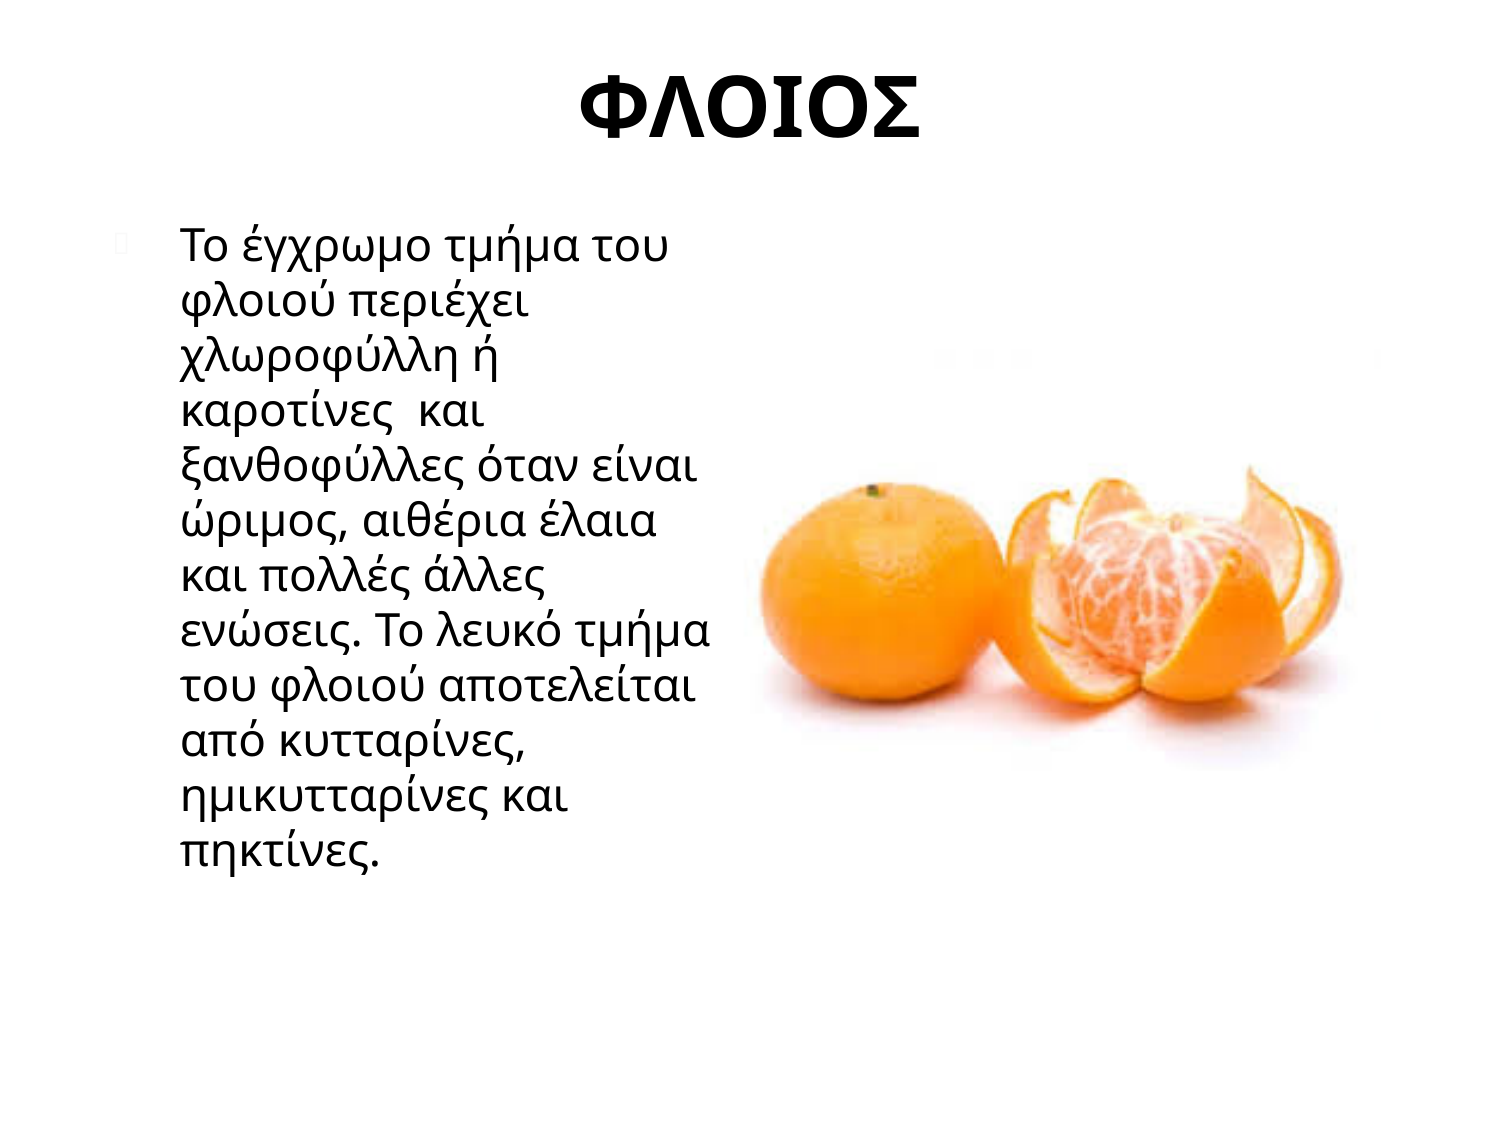

# ΦΛΟΙΟΣ
Το έγχρωμο τμήμα του φλοιού περιέχει χλωροφύλλη ή καροτίνες και ξανθοφύλλες όταν είναι ώριμος, αιθέρια έλαια και πολλές άλλες ενώσεις. Το λευκό τμήμα του φλοιού αποτελείται από κυτταρίνες, ημικυτταρίνες και πηκτίνες.